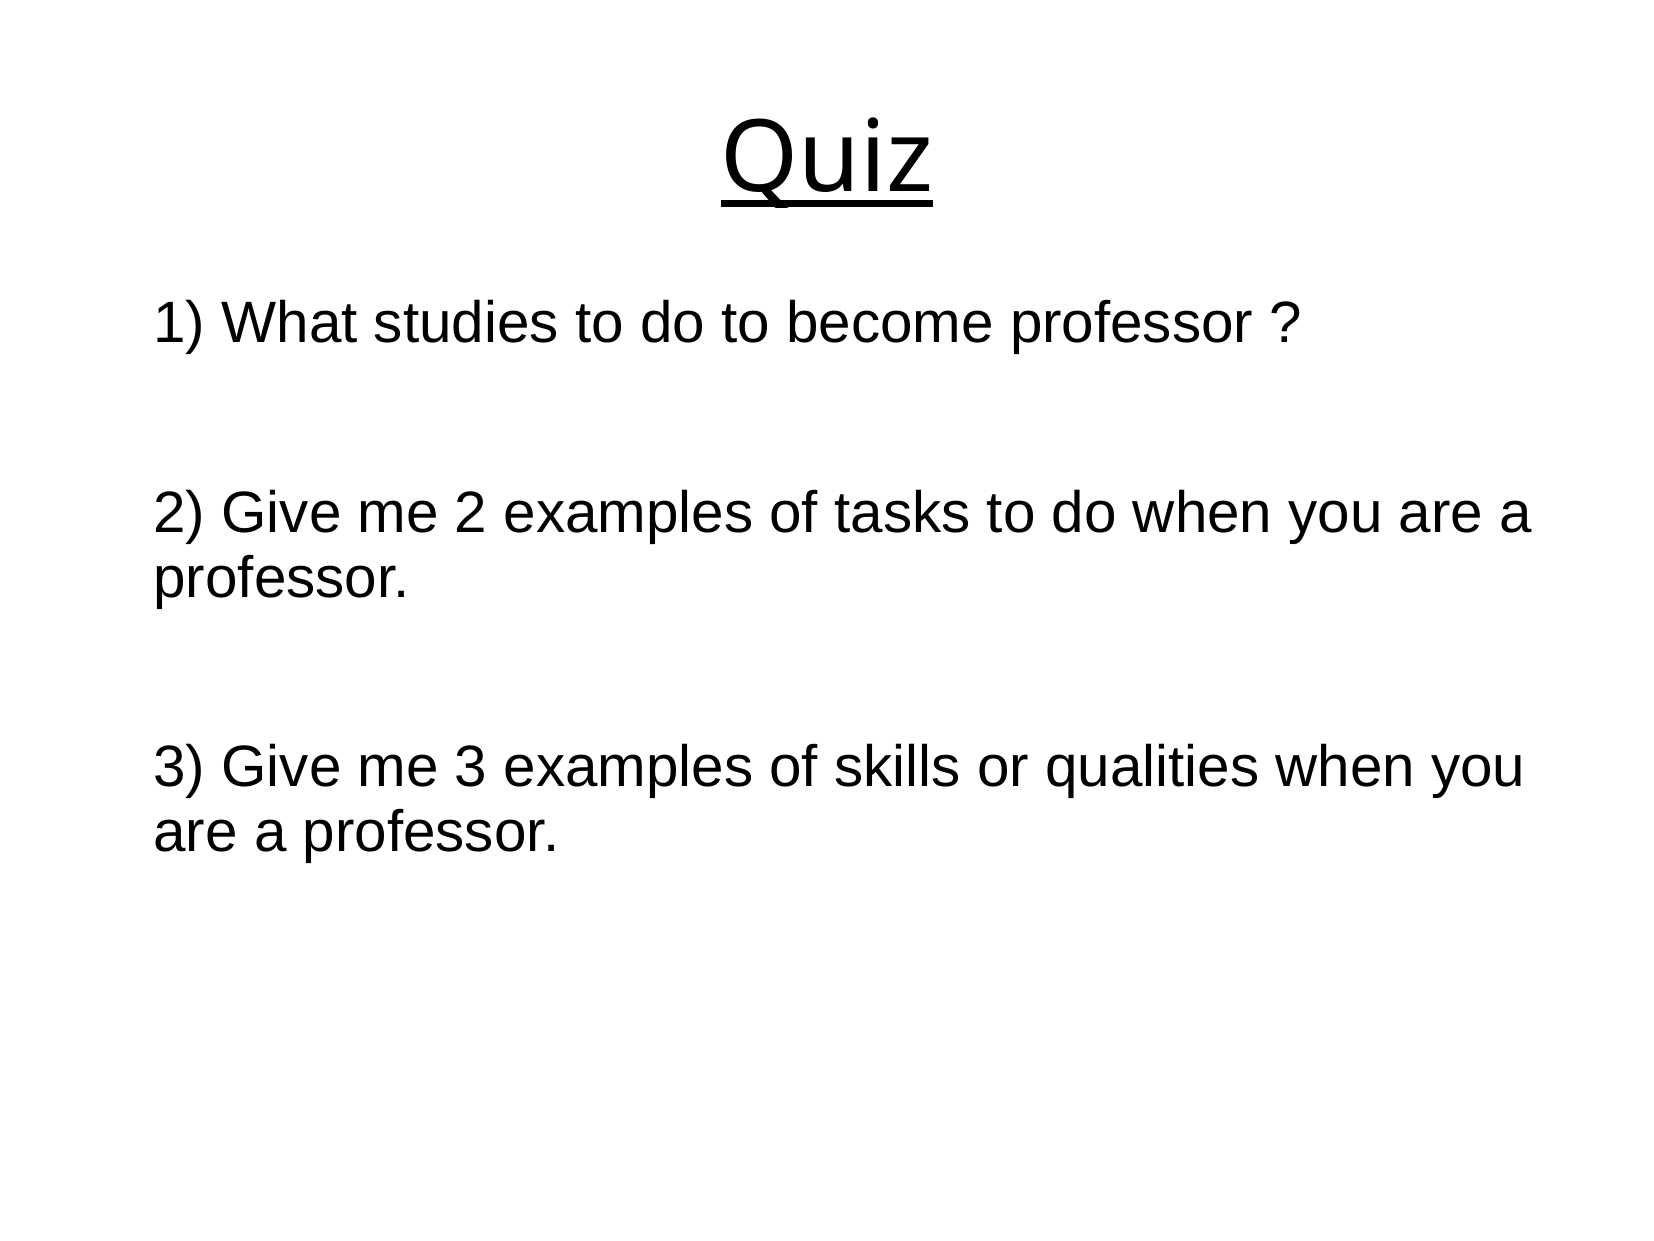

# Quiz
1) What studies to do to become professor ?
2) Give me 2 examples of tasks to do when you are a professor.
3) Give me 3 examples of skills or qualities when you are a professor.